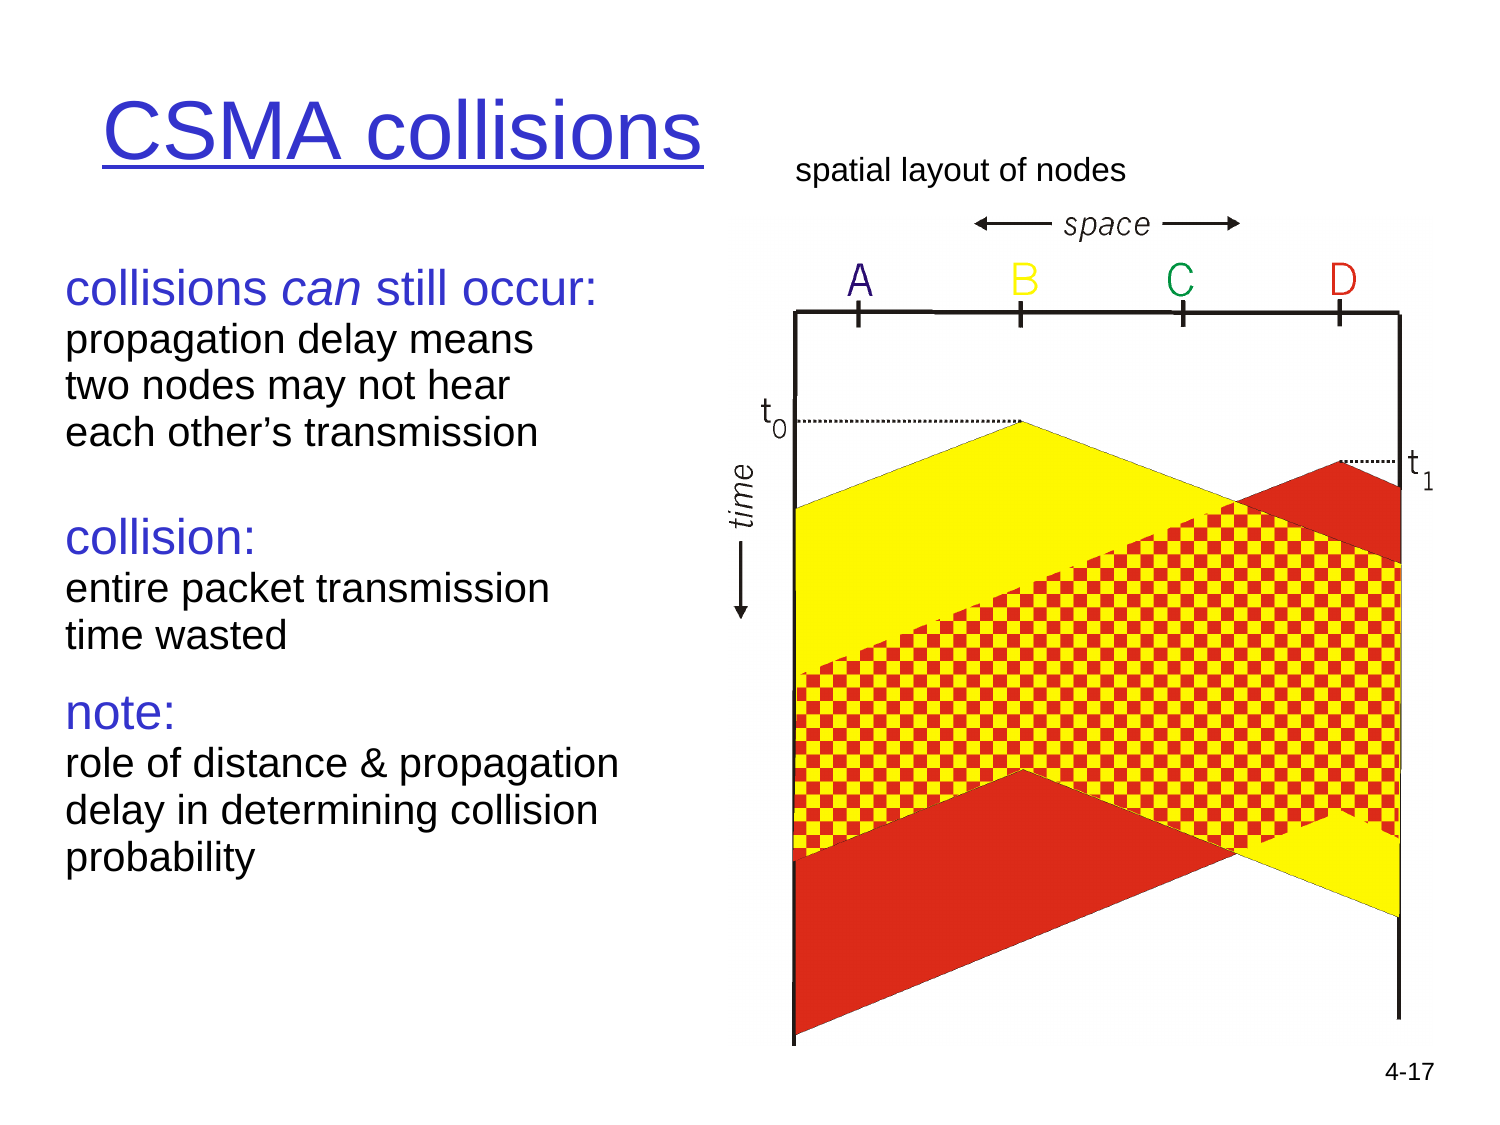

# CSMA collisions
spatial layout of nodes
collisions can still occur:
propagation delay means
two nodes may not hear
each other’s transmission
collision:
entire packet transmission
time wasted
note:
role of distance & propagation delay in determining collision probability
17